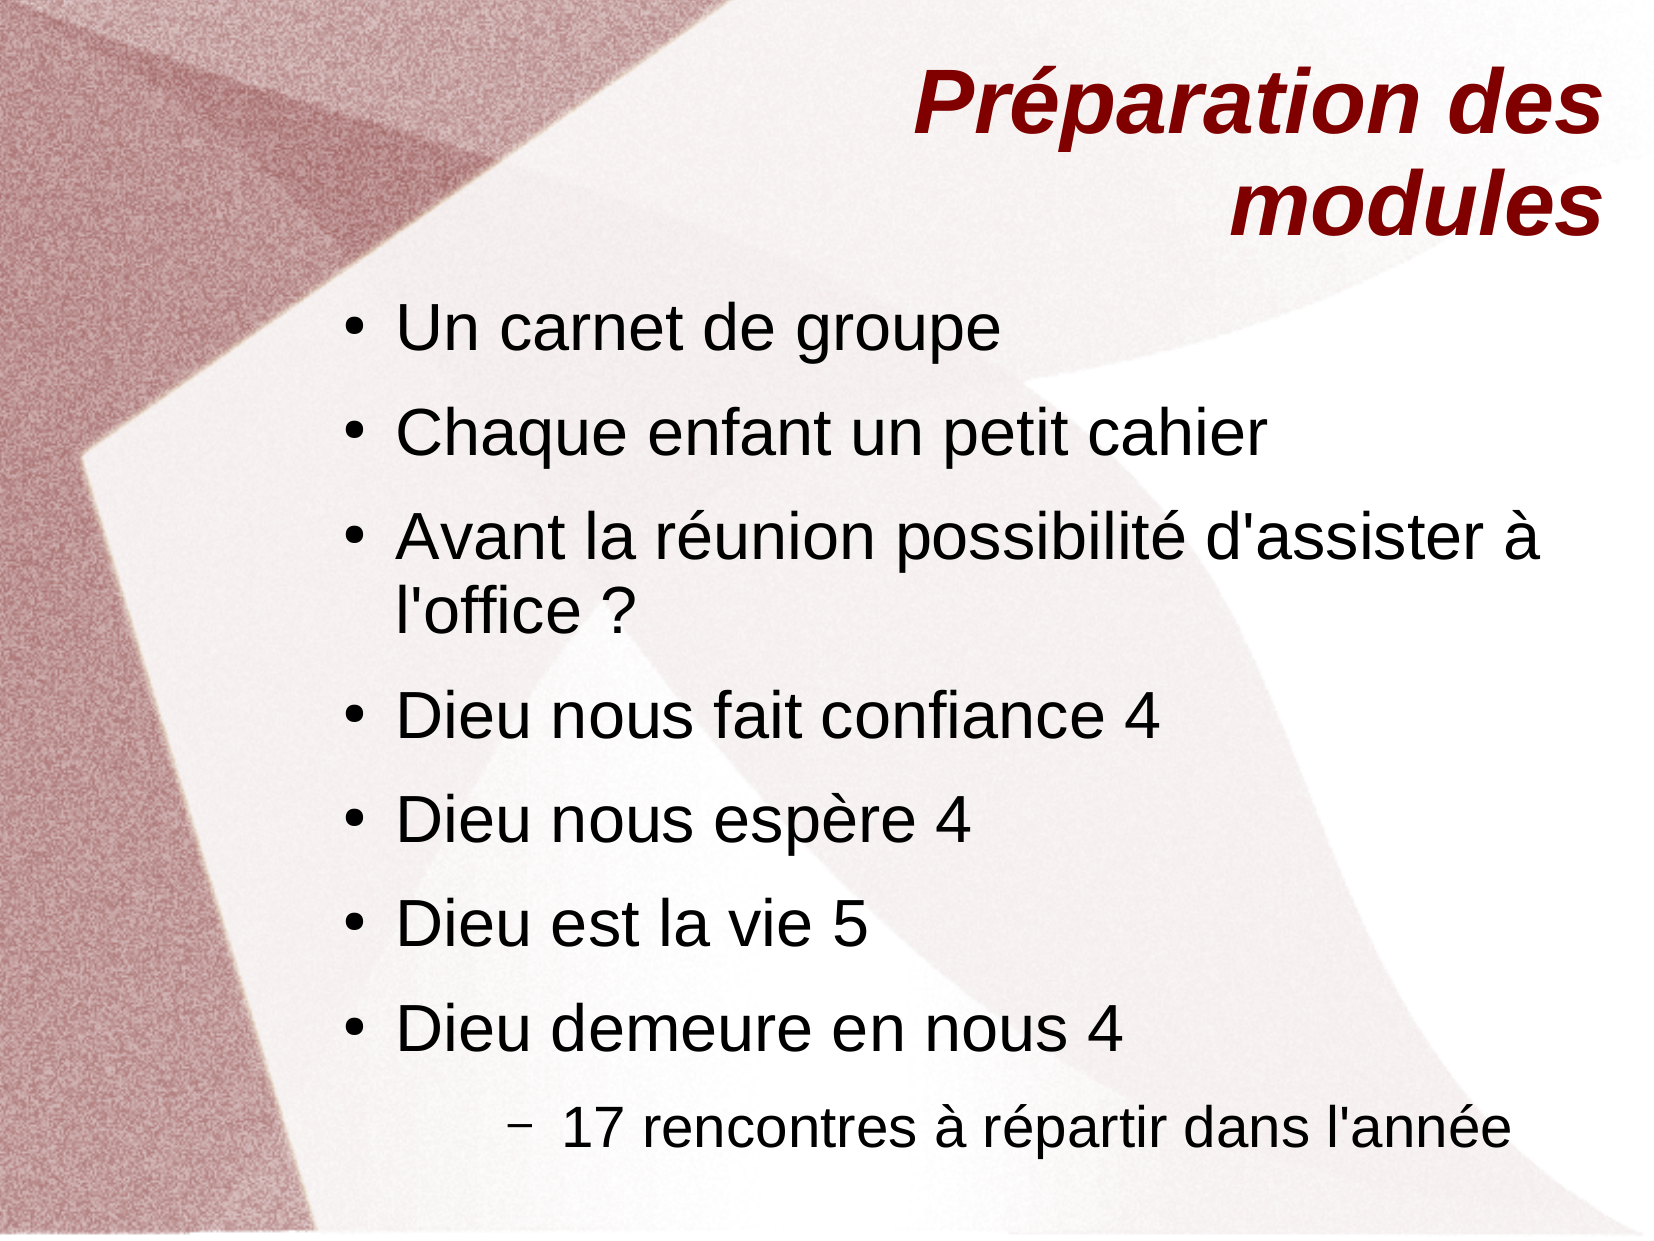

# Préparation des modules
Un carnet de groupe
Chaque enfant un petit cahier
Avant la réunion possibilité d'assister à l'office ?
Dieu nous fait confiance 4
Dieu nous espère 4
Dieu est la vie 5
Dieu demeure en nous 4
17 rencontres à répartir dans l'année